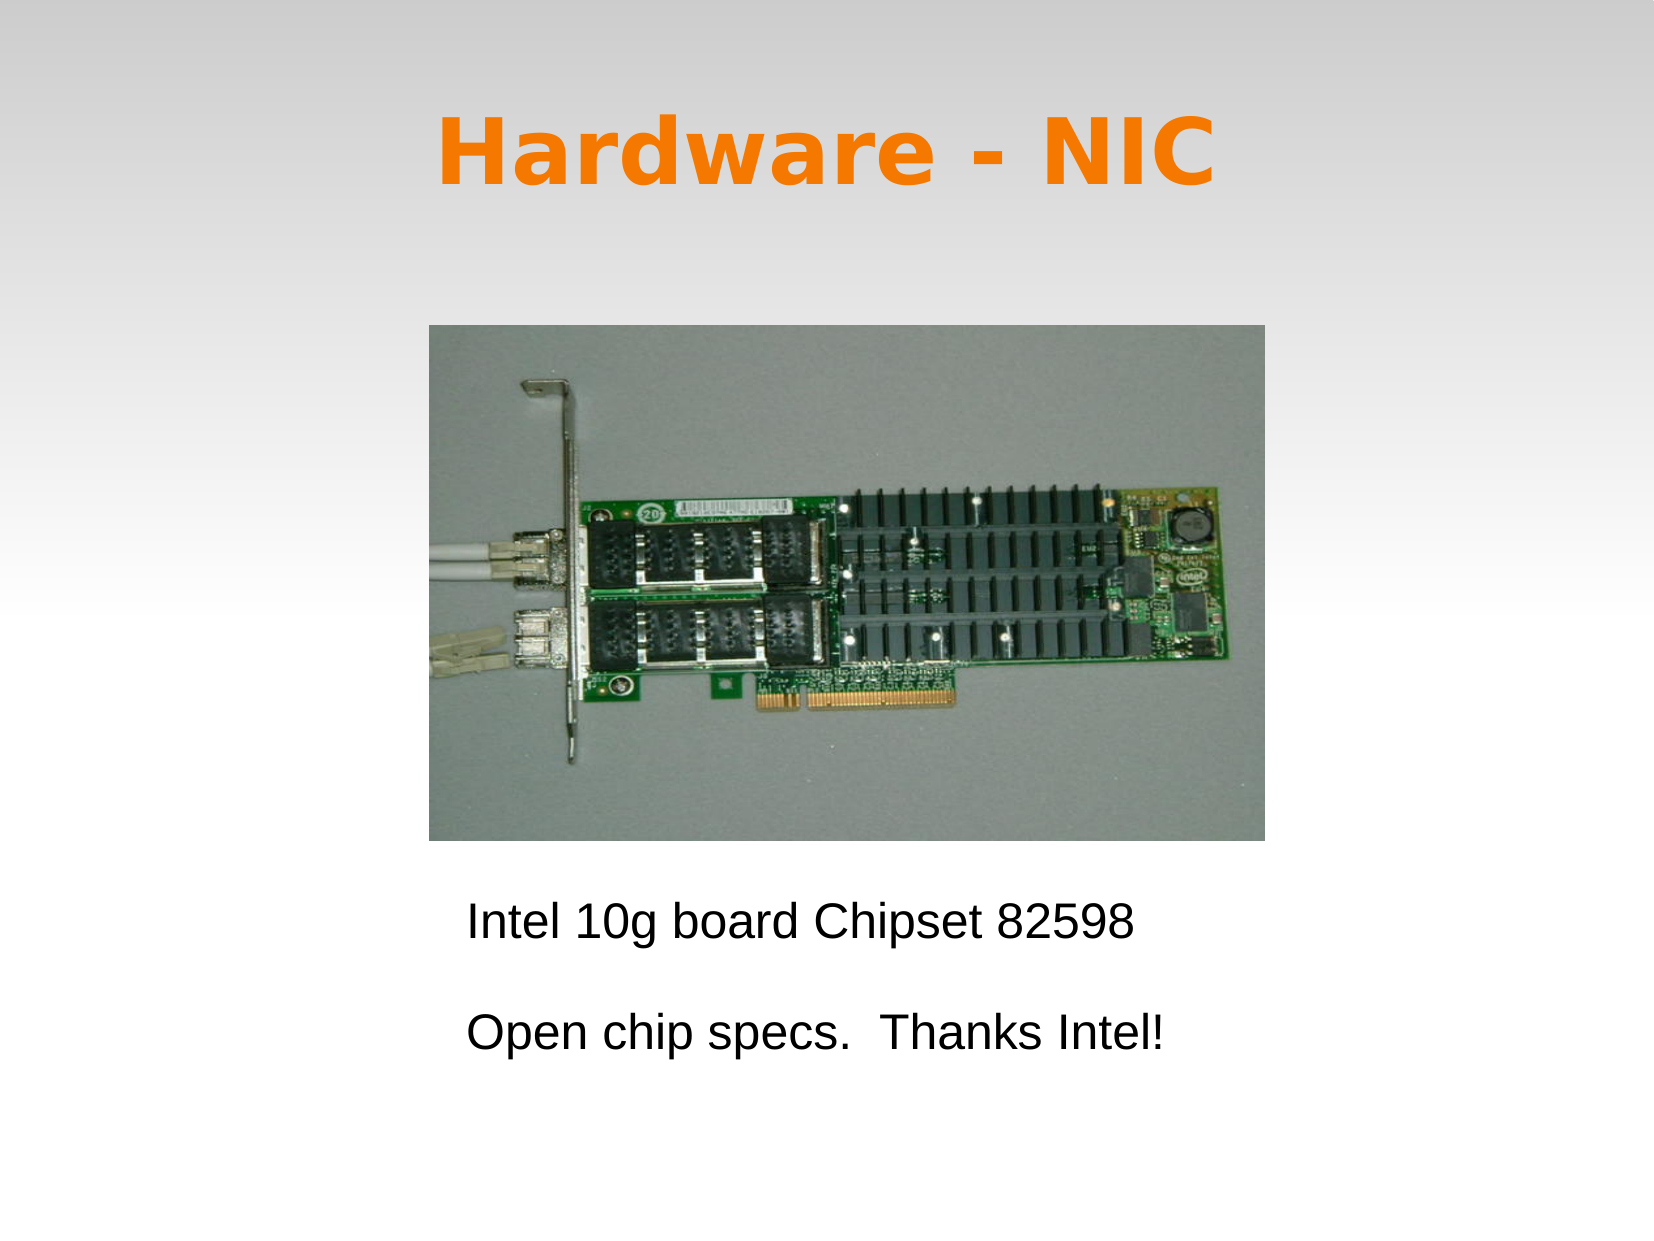

# Hardware - NIC
Intel 10g board Chipset 82598
Open chip specs. Thanks Intel!